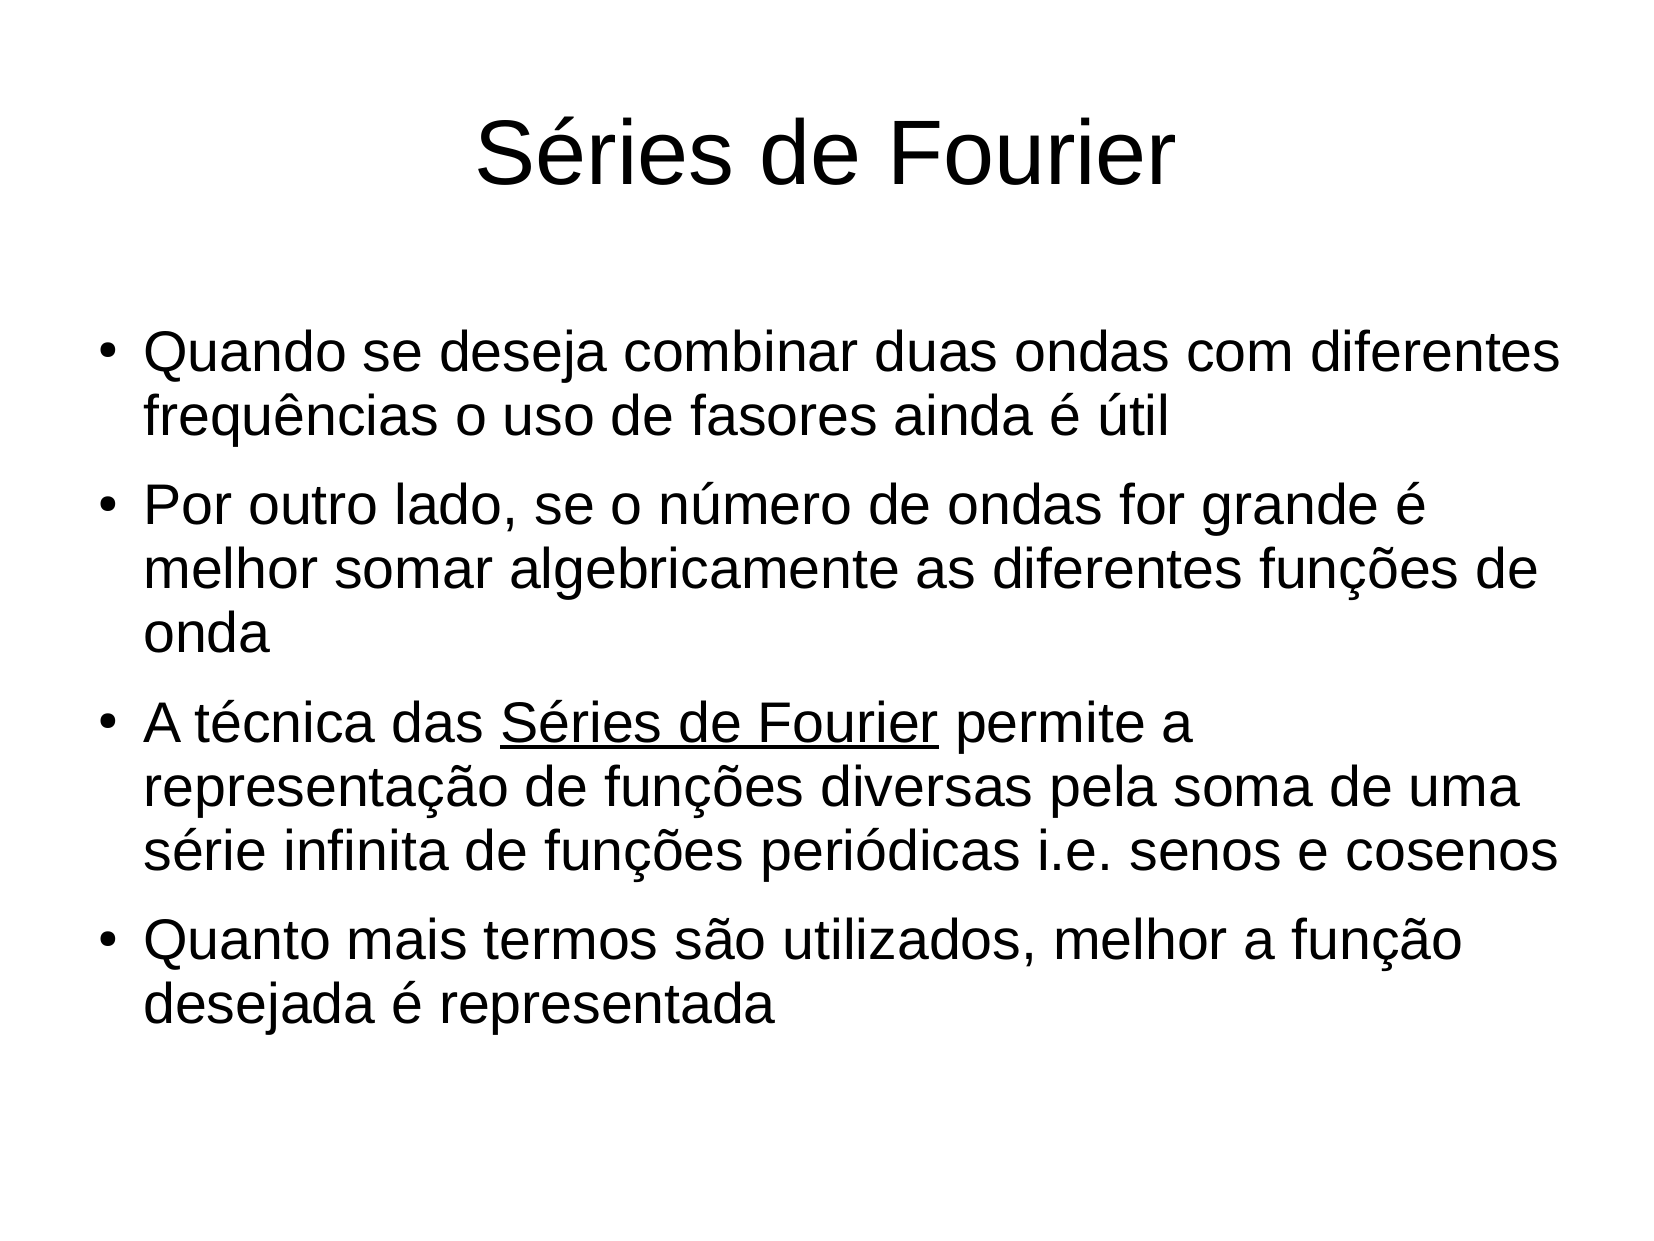

# Séries de Fourier
Quando se deseja combinar duas ondas com diferentes frequências o uso de fasores ainda é útil
Por outro lado, se o número de ondas for grande é melhor somar algebricamente as diferentes funções de onda
A técnica das Séries de Fourier permite a representação de funções diversas pela soma de uma série infinita de funções periódicas i.e. senos e cosenos
Quanto mais termos são utilizados, melhor a função desejada é representada